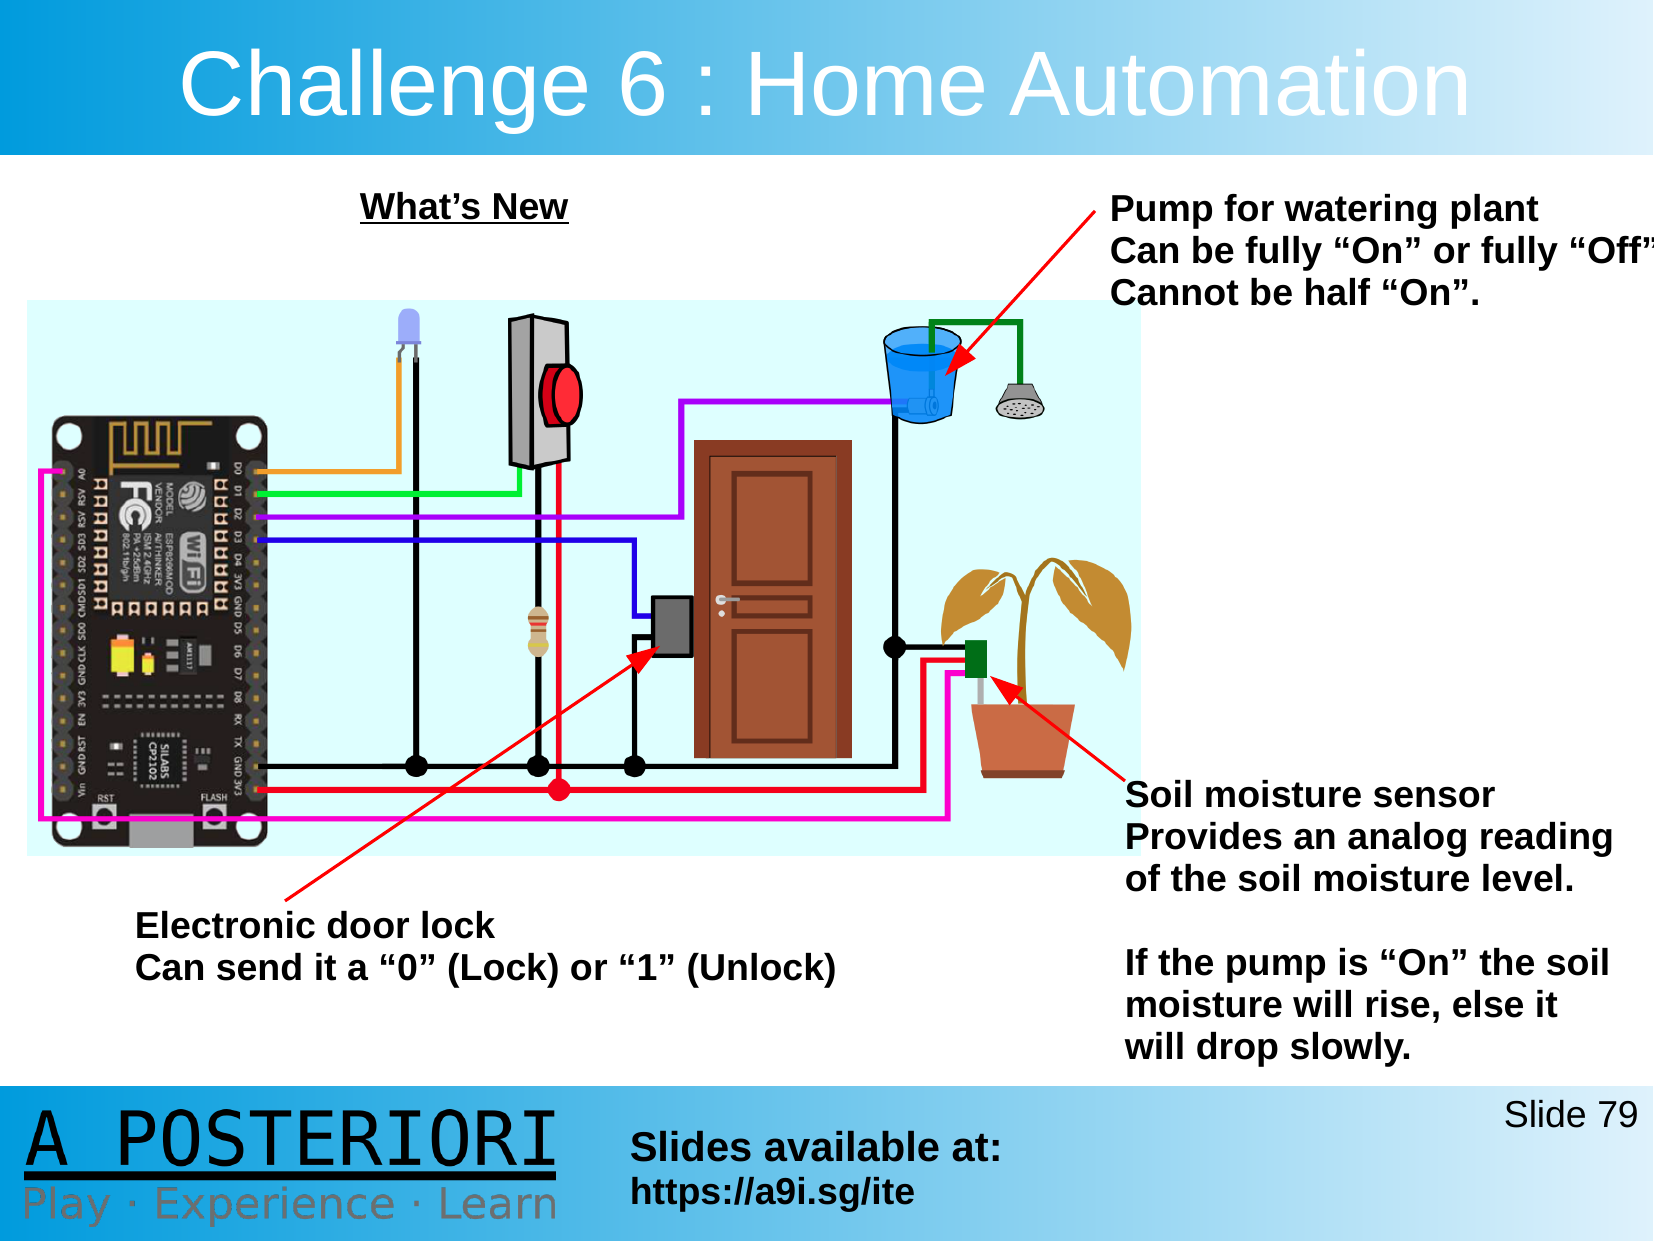

# Challenge 6 : Home Automation
What’s New
Pump for watering plant
Can be fully “On” or fully “Off”. Cannot be half “On”.
Soil moisture sensor
Provides an analog reading of the soil moisture level.
If the pump is “On” the soil moisture will rise, else it will drop slowly.
Electronic door lock
Can send it a “0” (Lock) or “1” (Unlock)